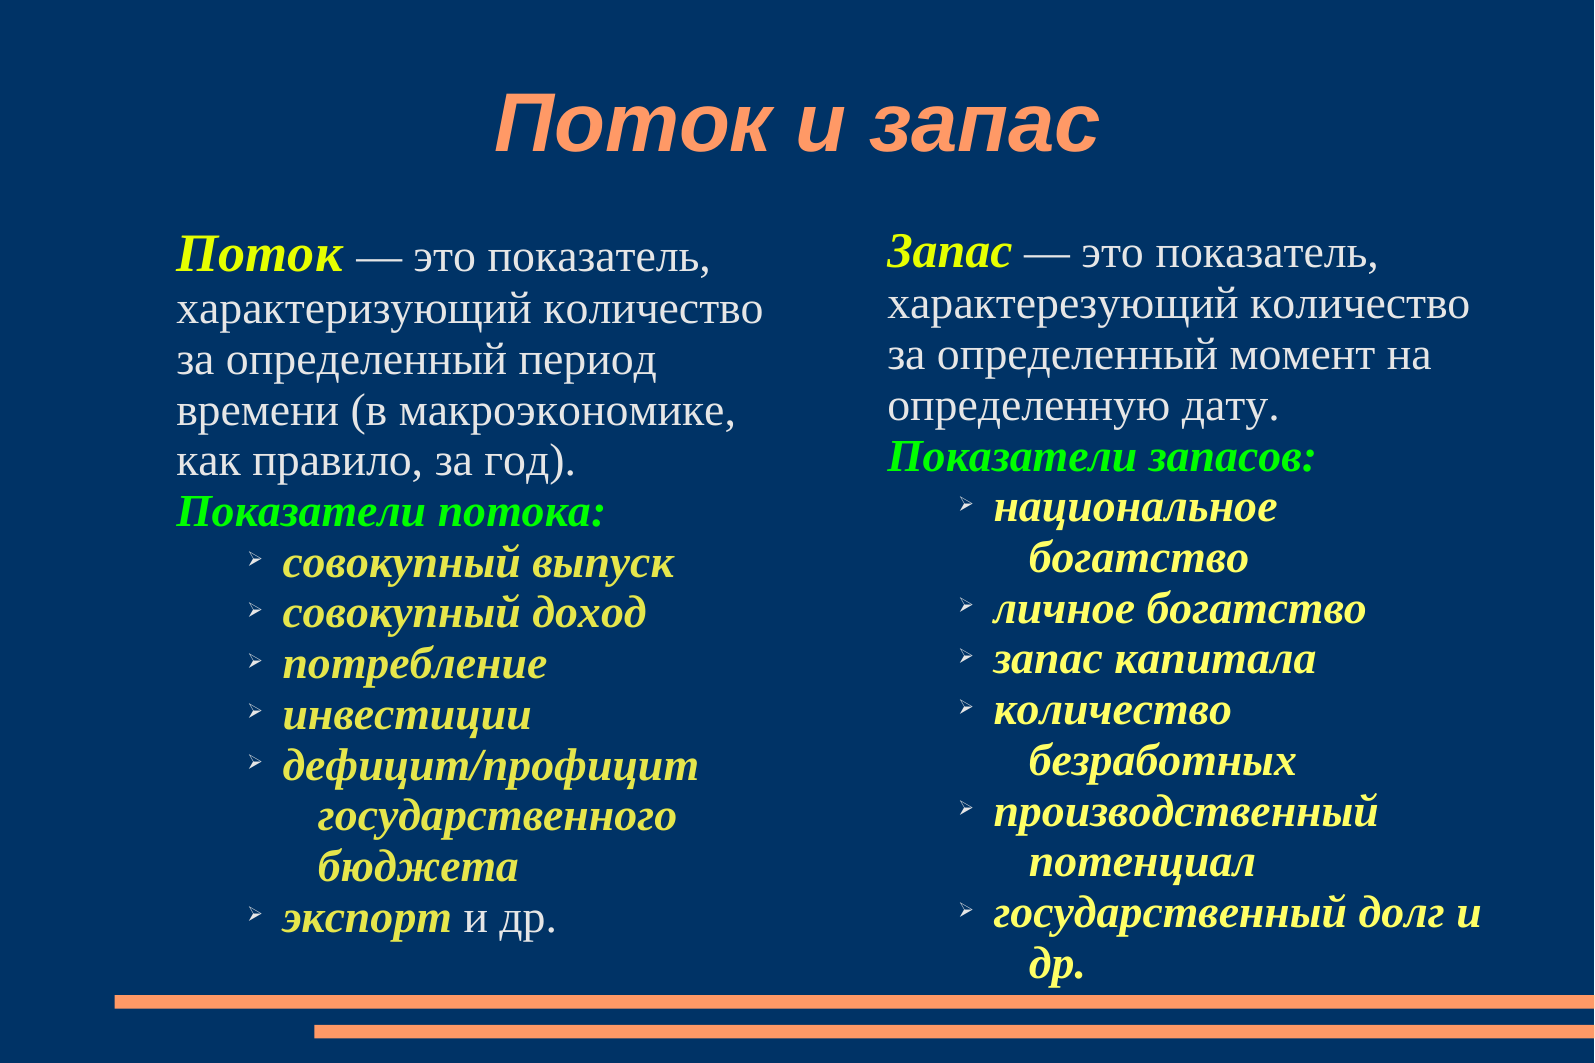

# Поток и запас
Поток — это показатель, характеризующий количество за определенный период времени (в макроэкономике, как правило, за год). Показатели потока:
совокупный выпуск
совокупный доход
потребление
инвестиции
дефицит/профицит государственного бюджета
экспорт и др.
Запас — это показатель, характерезующий количество за определенный момент на определенную дату.
Показатели запасов:
национальное богатство
личное богатство
запас капитала
количество безработных
производственный потенциал
государственный долг и др.